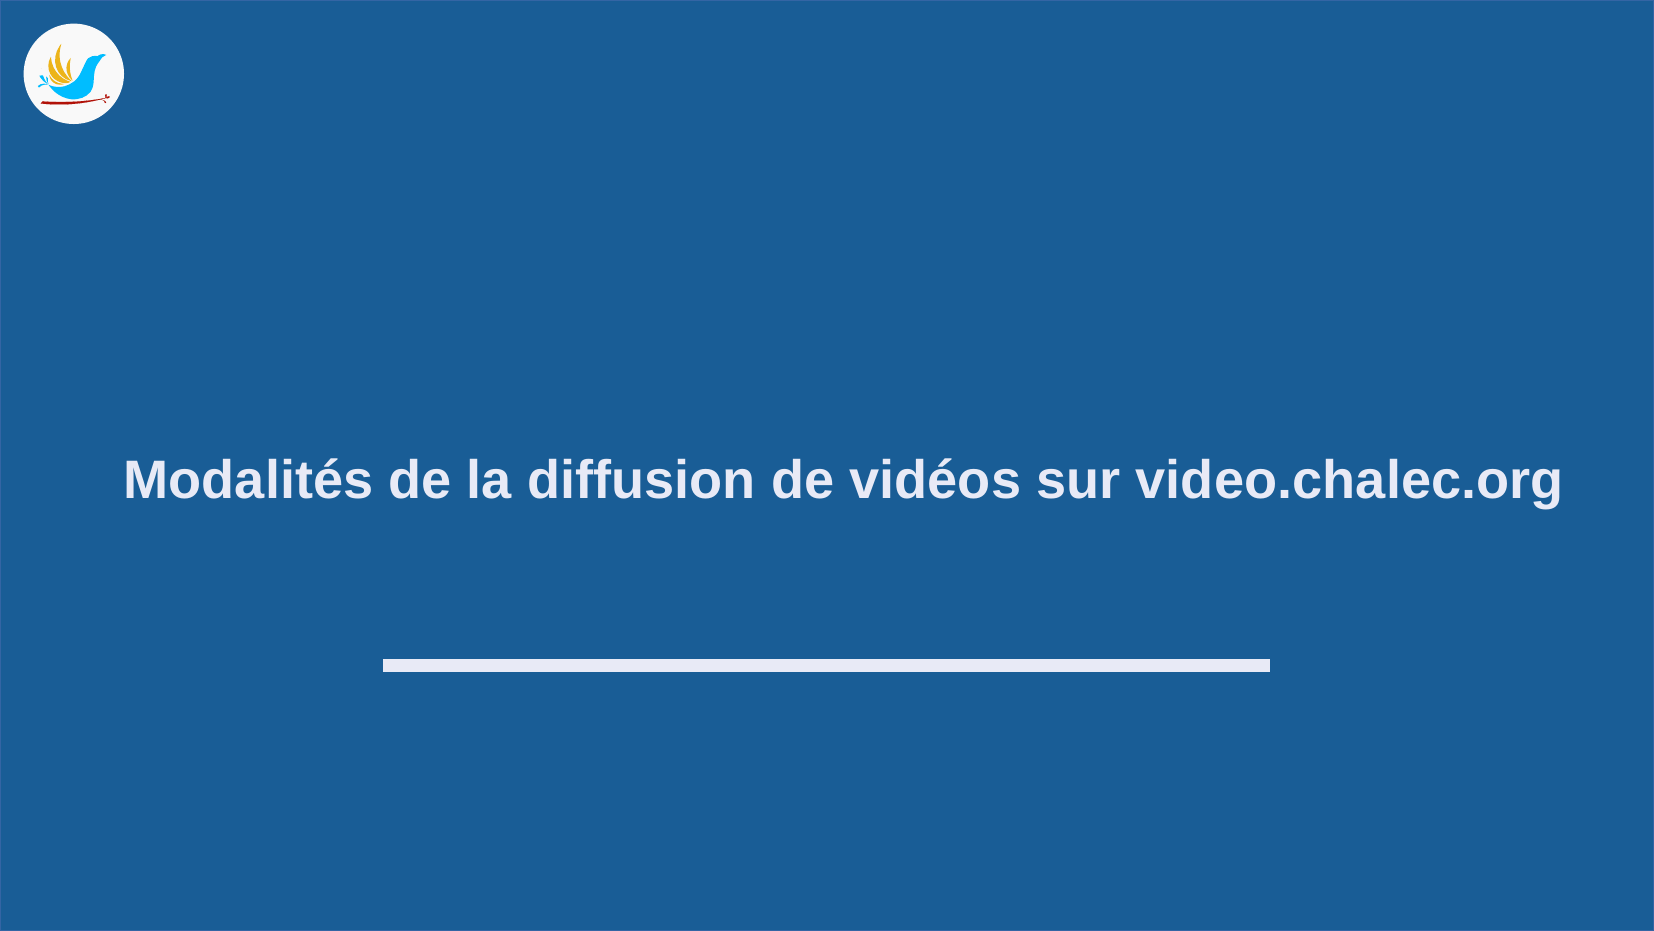

Modalités de la diffusion de vidéos sur video.chalec.org